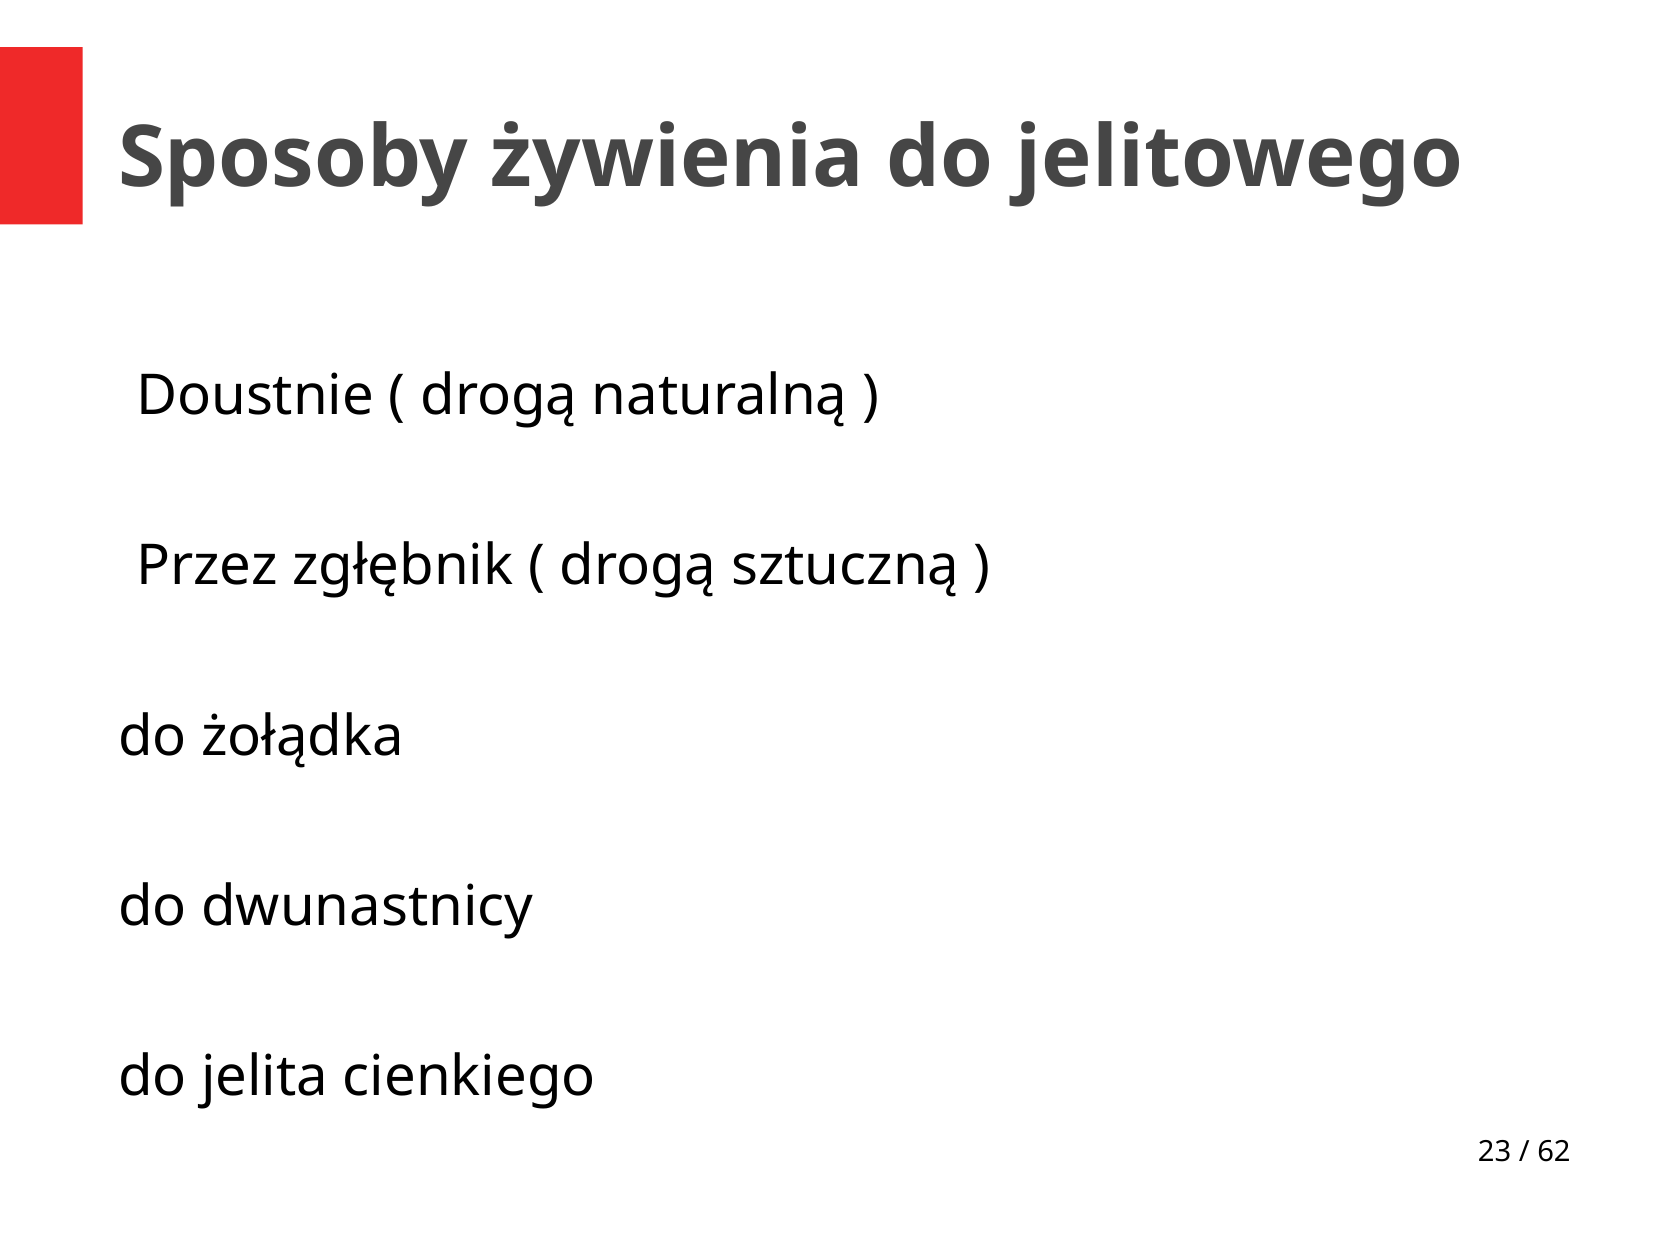

# Sposoby żywienia do jelitowego
Doustnie ( drogą naturalną )
Przez zgłębnik ( drogą sztuczną )
do żołądka
do dwunastnicy
do jelita cienkiego
23